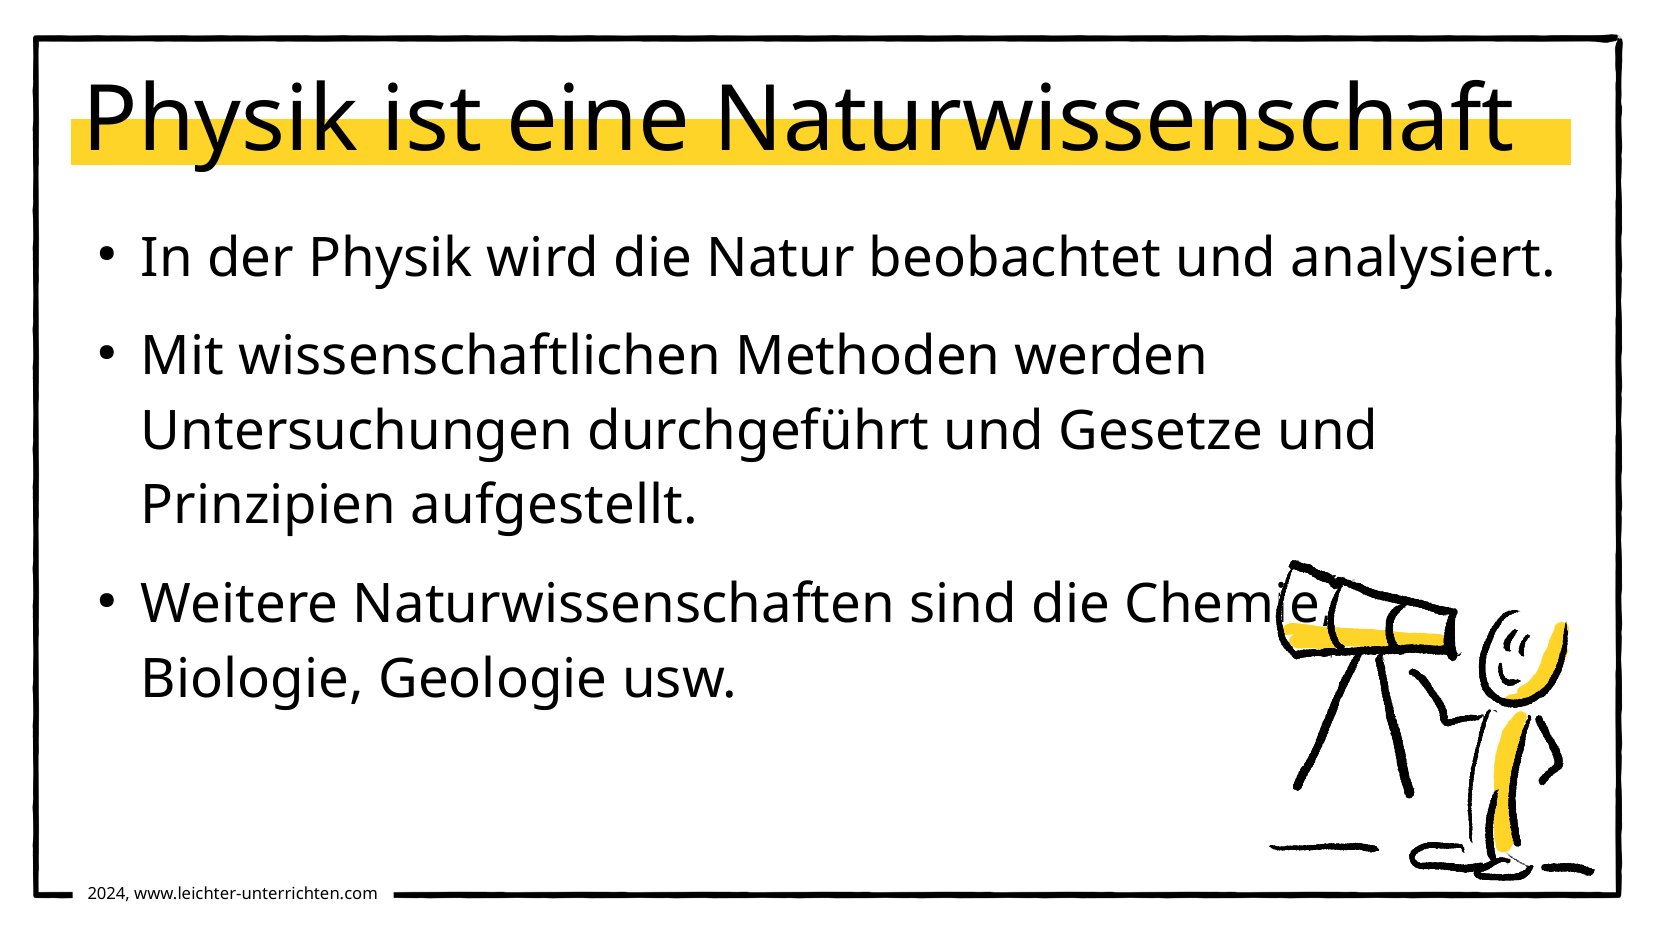

# Physik ist eine Naturwissenschaft
In der Physik wird die Natur beobachtet und analysiert.
Mit wissenschaftlichen Methoden werden Untersuchungen durchgeführt und Gesetze und Prinzipien aufgestellt.
Weitere Naturwissenschaften sind die Chemie,
Biologie, Geologie usw.